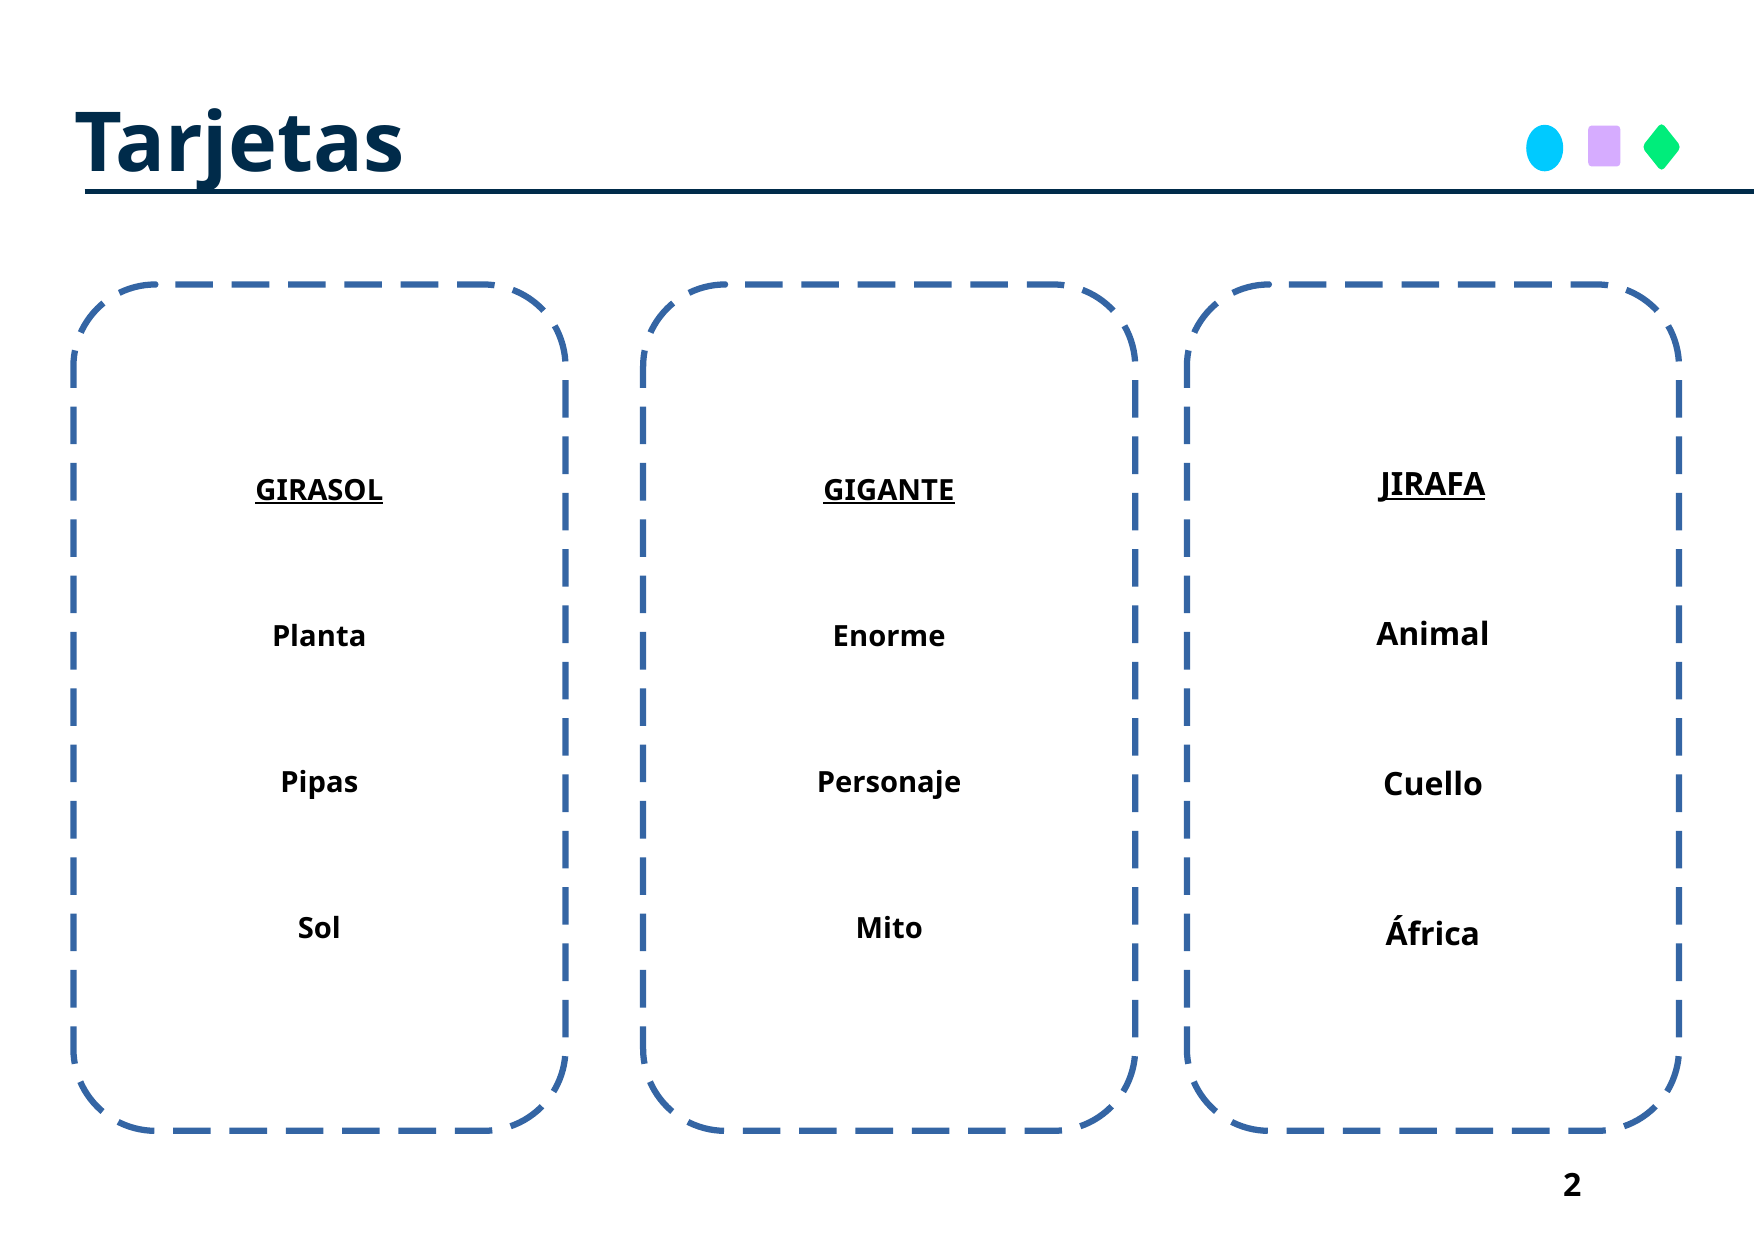

# Tarjetas
GIRASOL
Planta
Pipas
Sol
GIGANTE
Enorme
Personaje
Mito
JIRAFA
Animal
Cuello
África